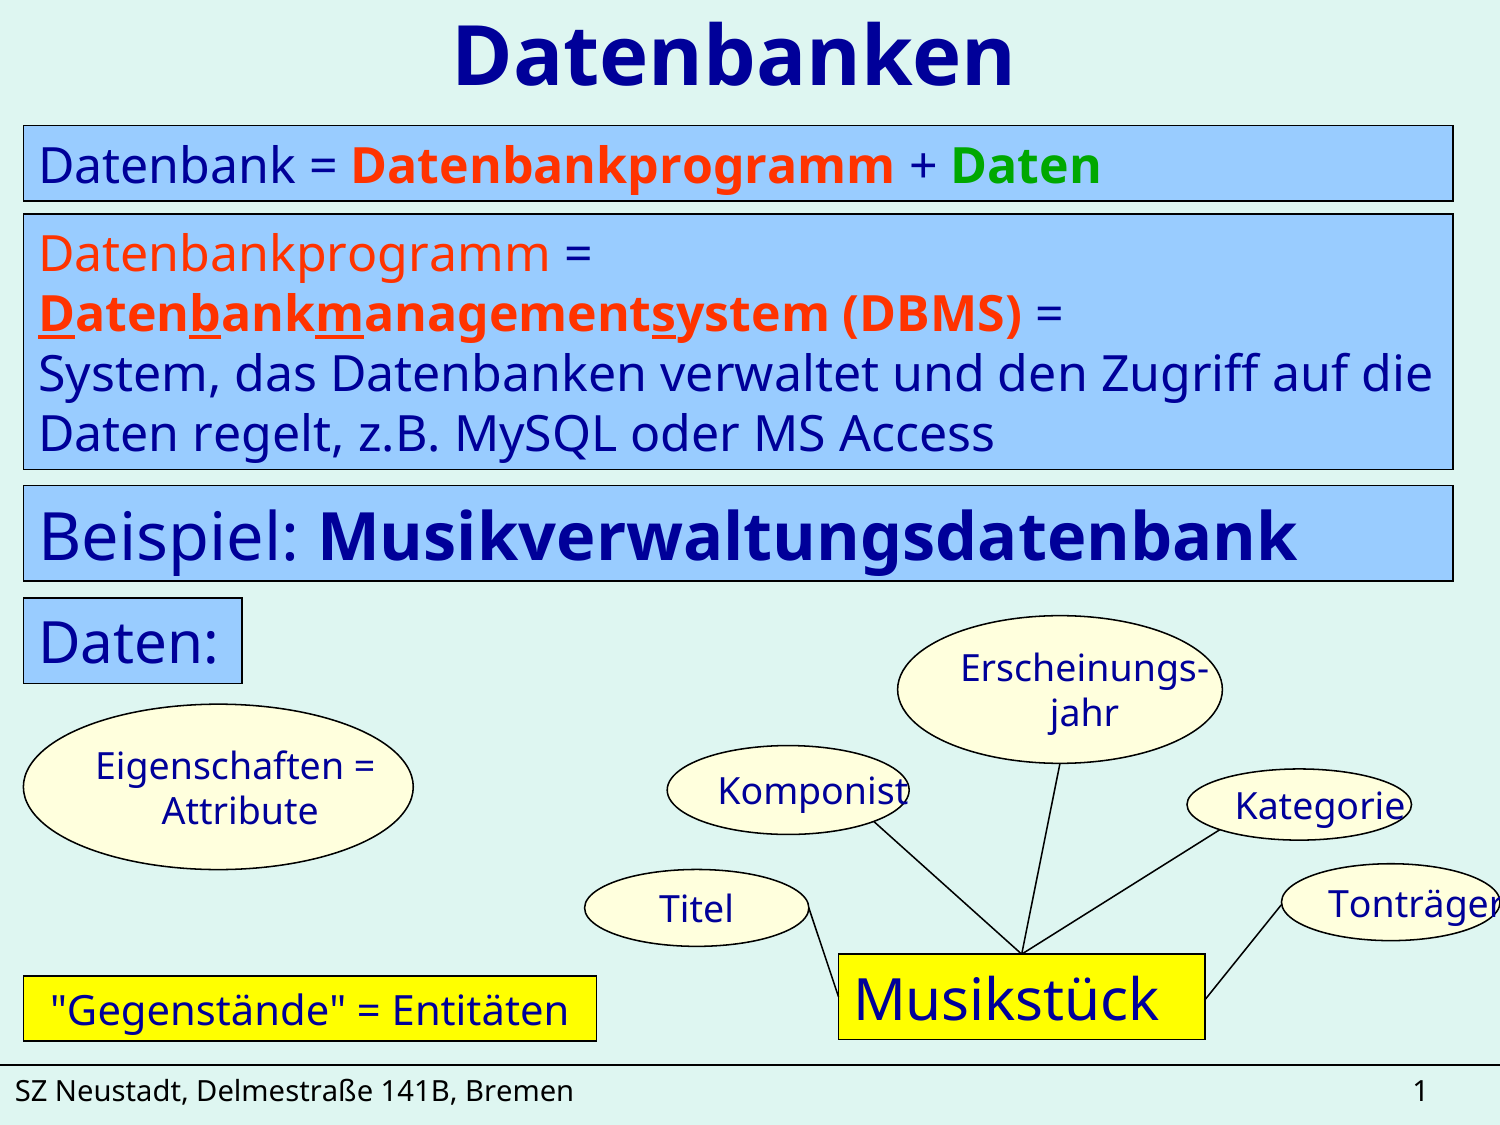

Datenbanken
Datenbank = Datenbankprogramm + Daten
Datenbankprogramm =
Datenbankmanagementsystem (DBMS) =
System, das Datenbanken verwaltet und den Zugriff auf die Daten regelt, z.B. MySQL oder MS Access
Beispiel: Musikverwaltungsdatenbank
Daten:
Erscheinungs-
jahr
Eigenschaften =
Attribute
Komponist
Kategorie
Tonträger
Titel
Musikstück
"Gegenstände" = Entitäten